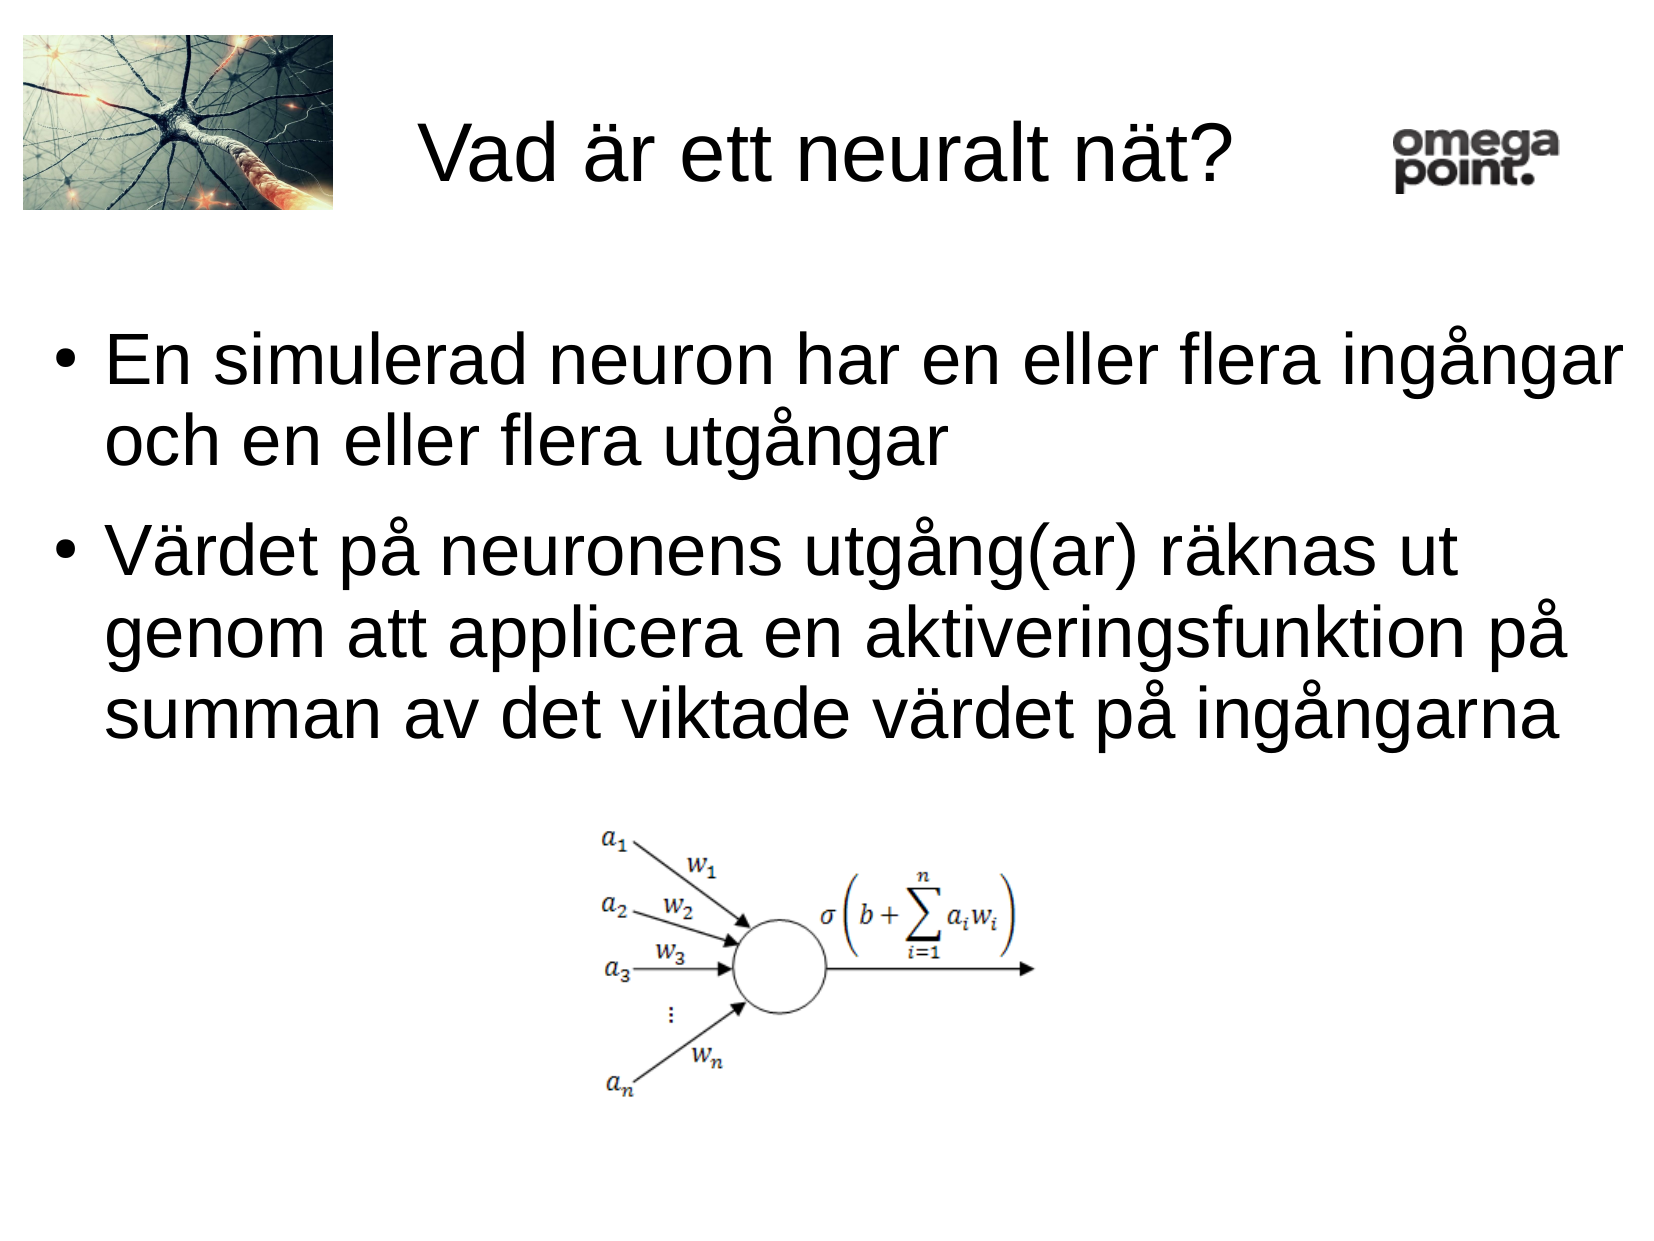

# Vad är ett neuralt nät?
En simulerad neuron har en eller flera ingångar och en eller flera utgångar
Värdet på neuronens utgång(ar) räknas ut genom att applicera en aktiveringsfunktion på summan av det viktade värdet på ingångarna